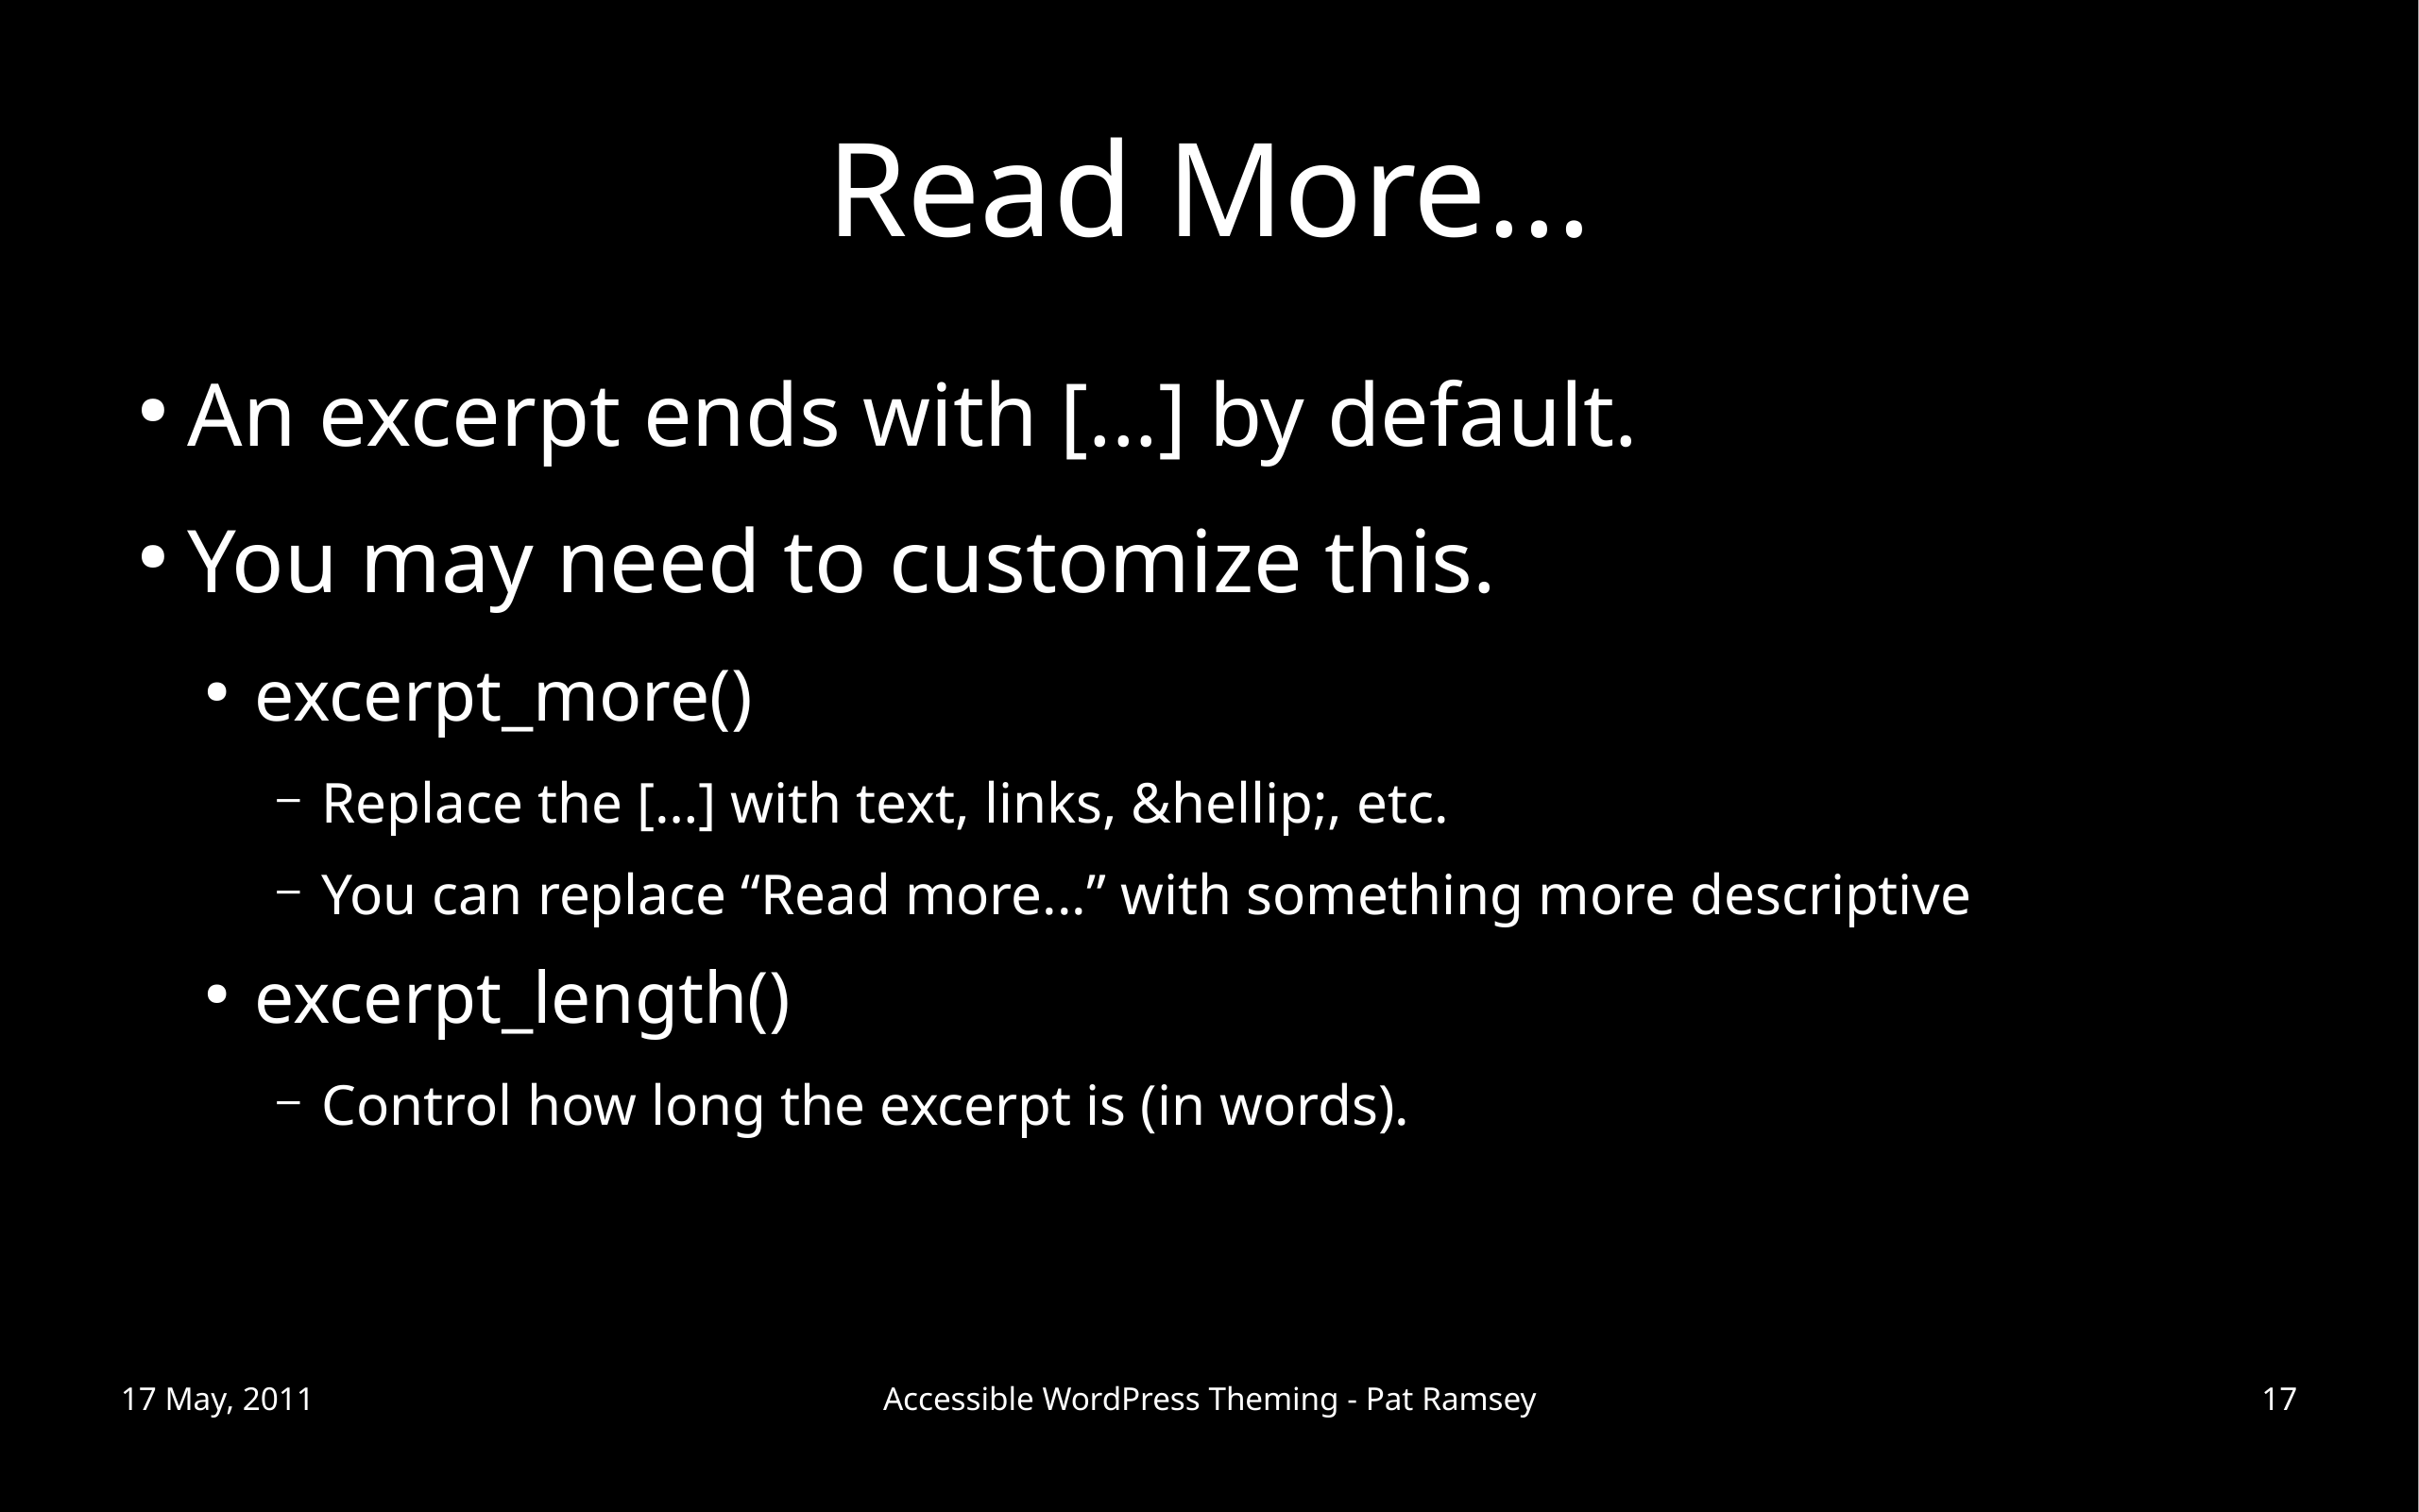

# Read More...
An excerpt ends with [...] by default.
You may need to customize this.
excerpt_more()
Replace the […] with text, links, &hellip;, etc.
You can replace “Read more...” with something more descriptive
excerpt_length()
Control how long the excerpt is (in words).
17 May, 2011
Accessible WordPress Theming - Pat Ramsey
17